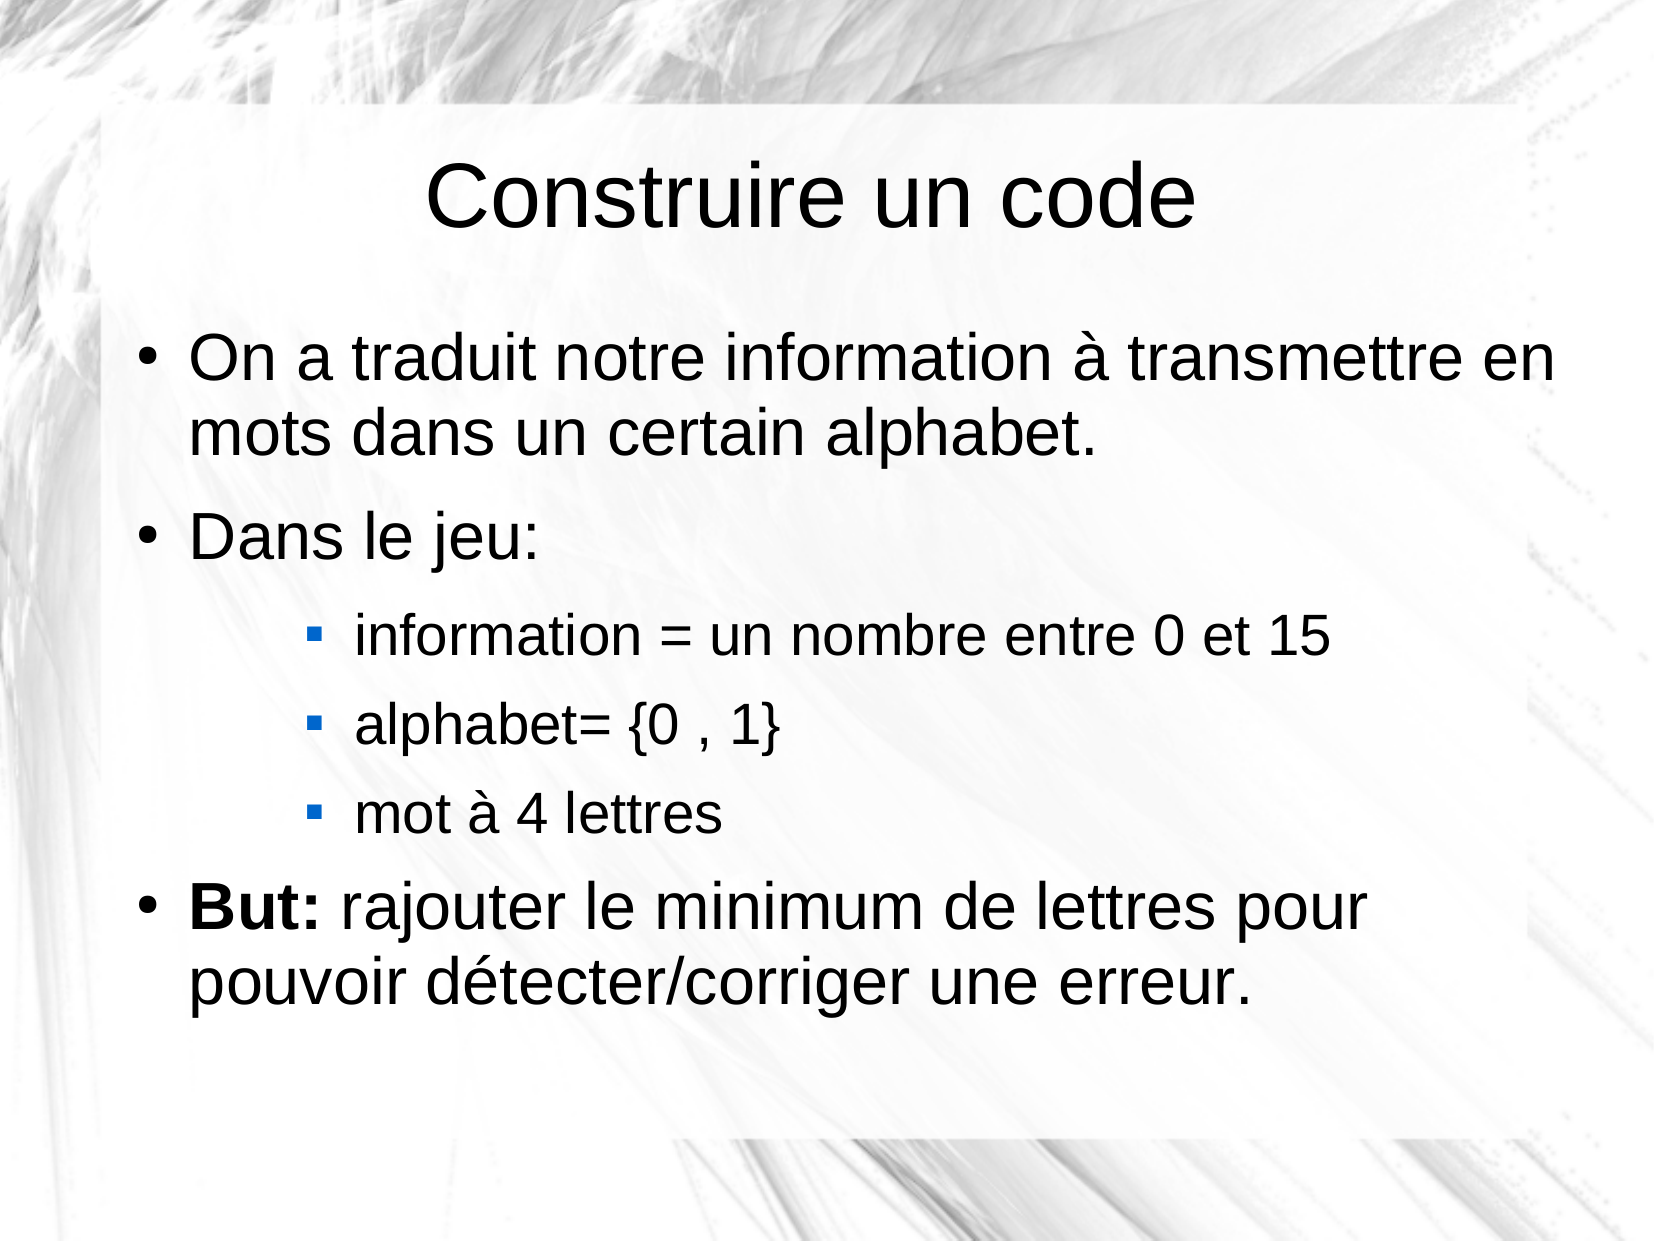

# Construire un code
On a traduit notre information à transmettre en mots dans un certain alphabet.
Dans le jeu:
information = un nombre entre 0 et 15
alphabet= {0 , 1}
mot à 4 lettres
But: rajouter le minimum de lettres pour pouvoir détecter/corriger une erreur.